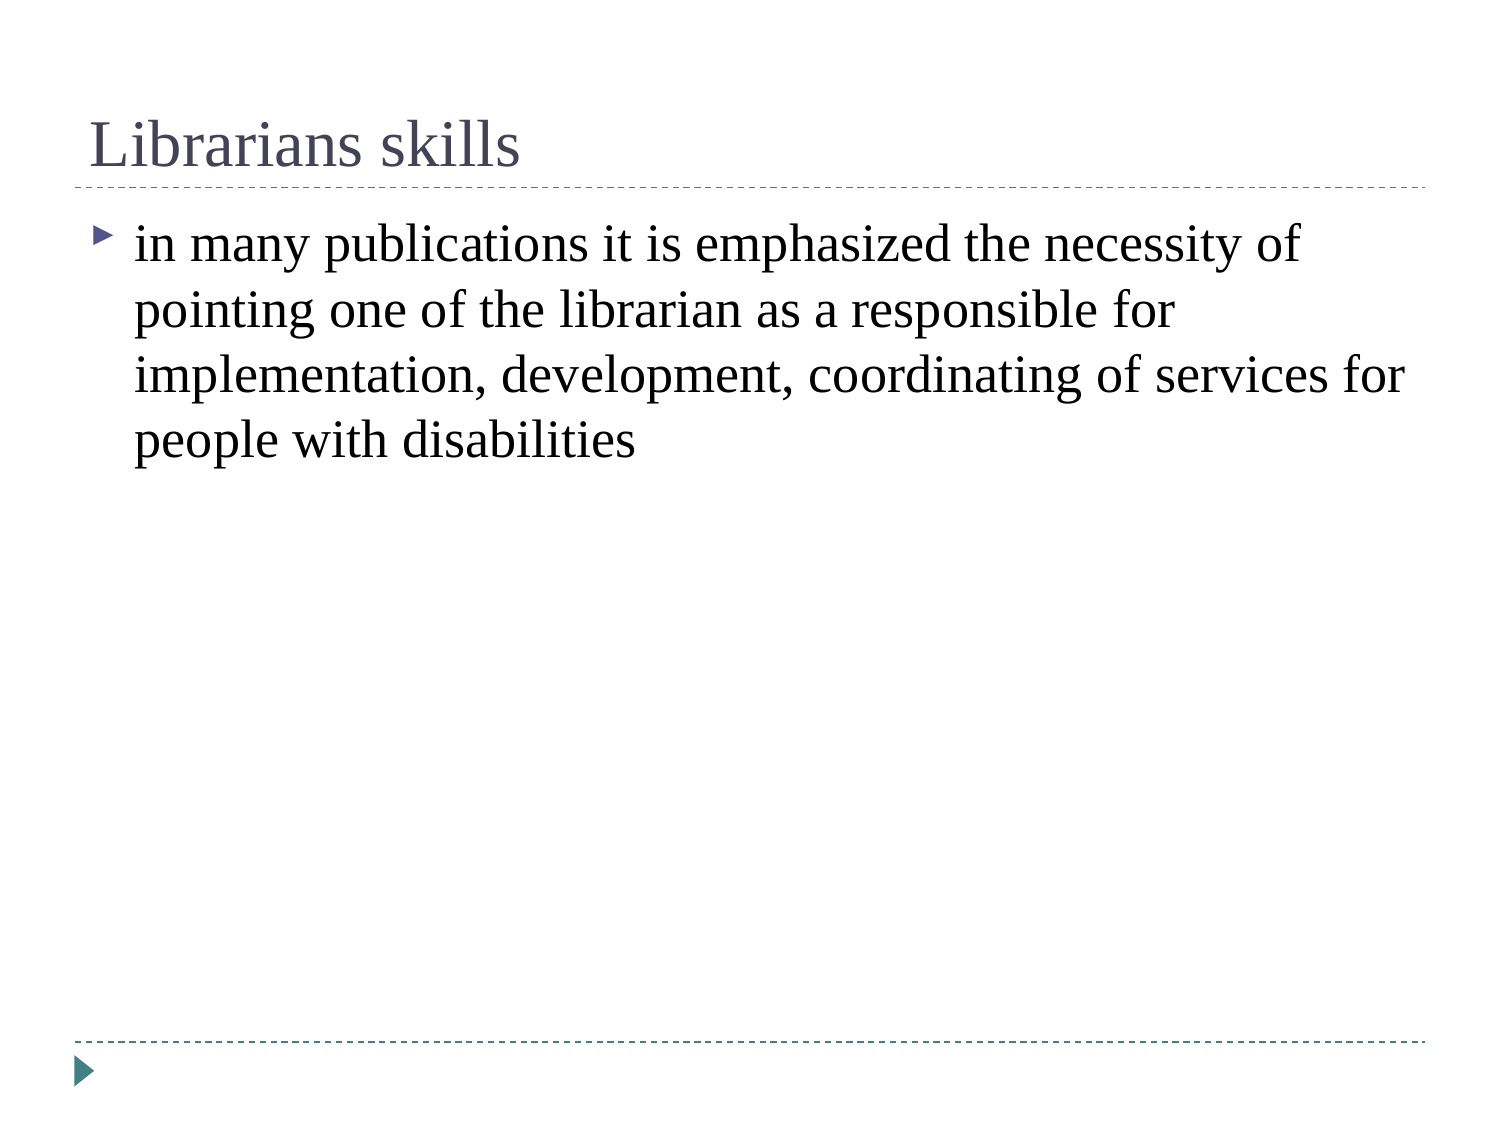

# Librarians skills
in many publications it is emphasized the necessity of pointing one of the librarian as a responsible for implementation, development, coordinating of services for people with disabilities